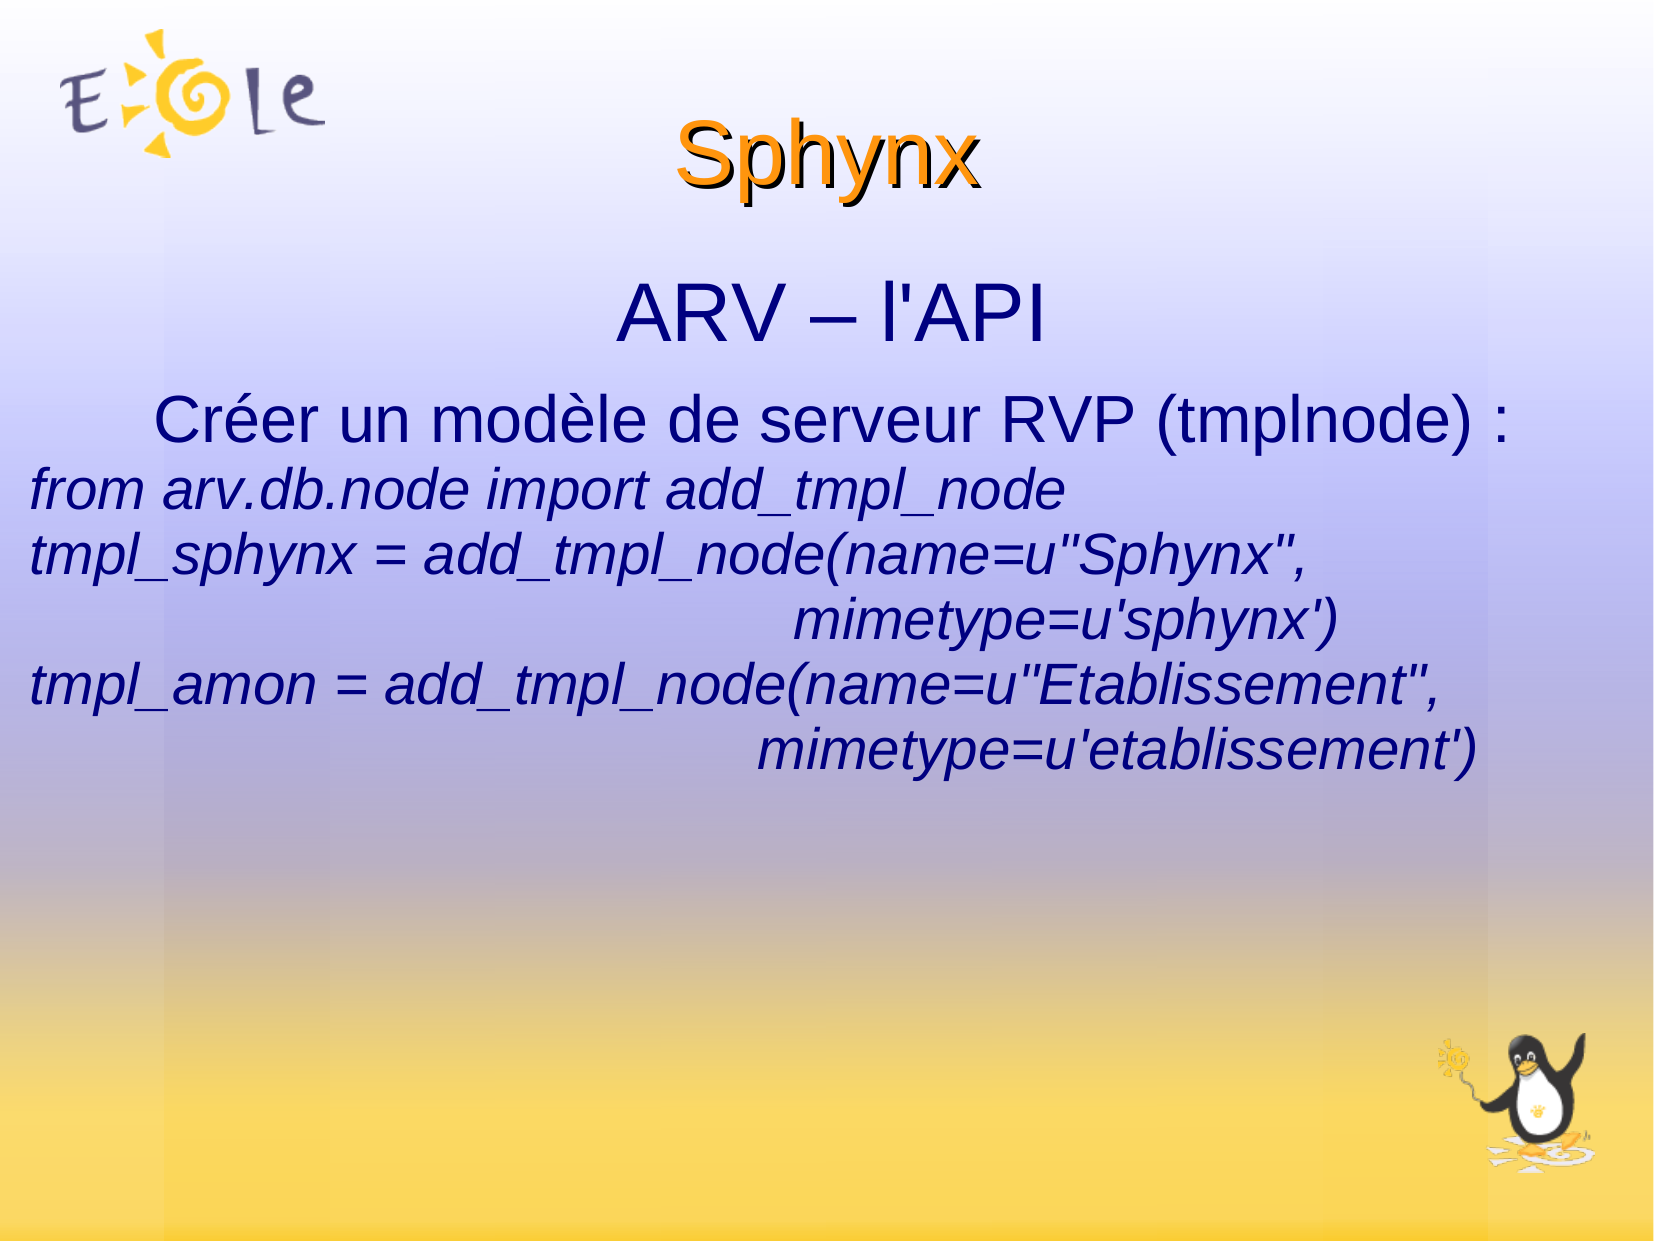

# Sphynx
ARV – l'API
Créer un modèle de serveur RVP (tmplnode) :
from arv.db.node import add_tmpl_node
tmpl_sphynx = add_tmpl_node(name=u"Sphynx",
mimetype=u'sphynx')
tmpl_amon = add_tmpl_node(name=u"Etablissement",
mimetype=u'etablissement')